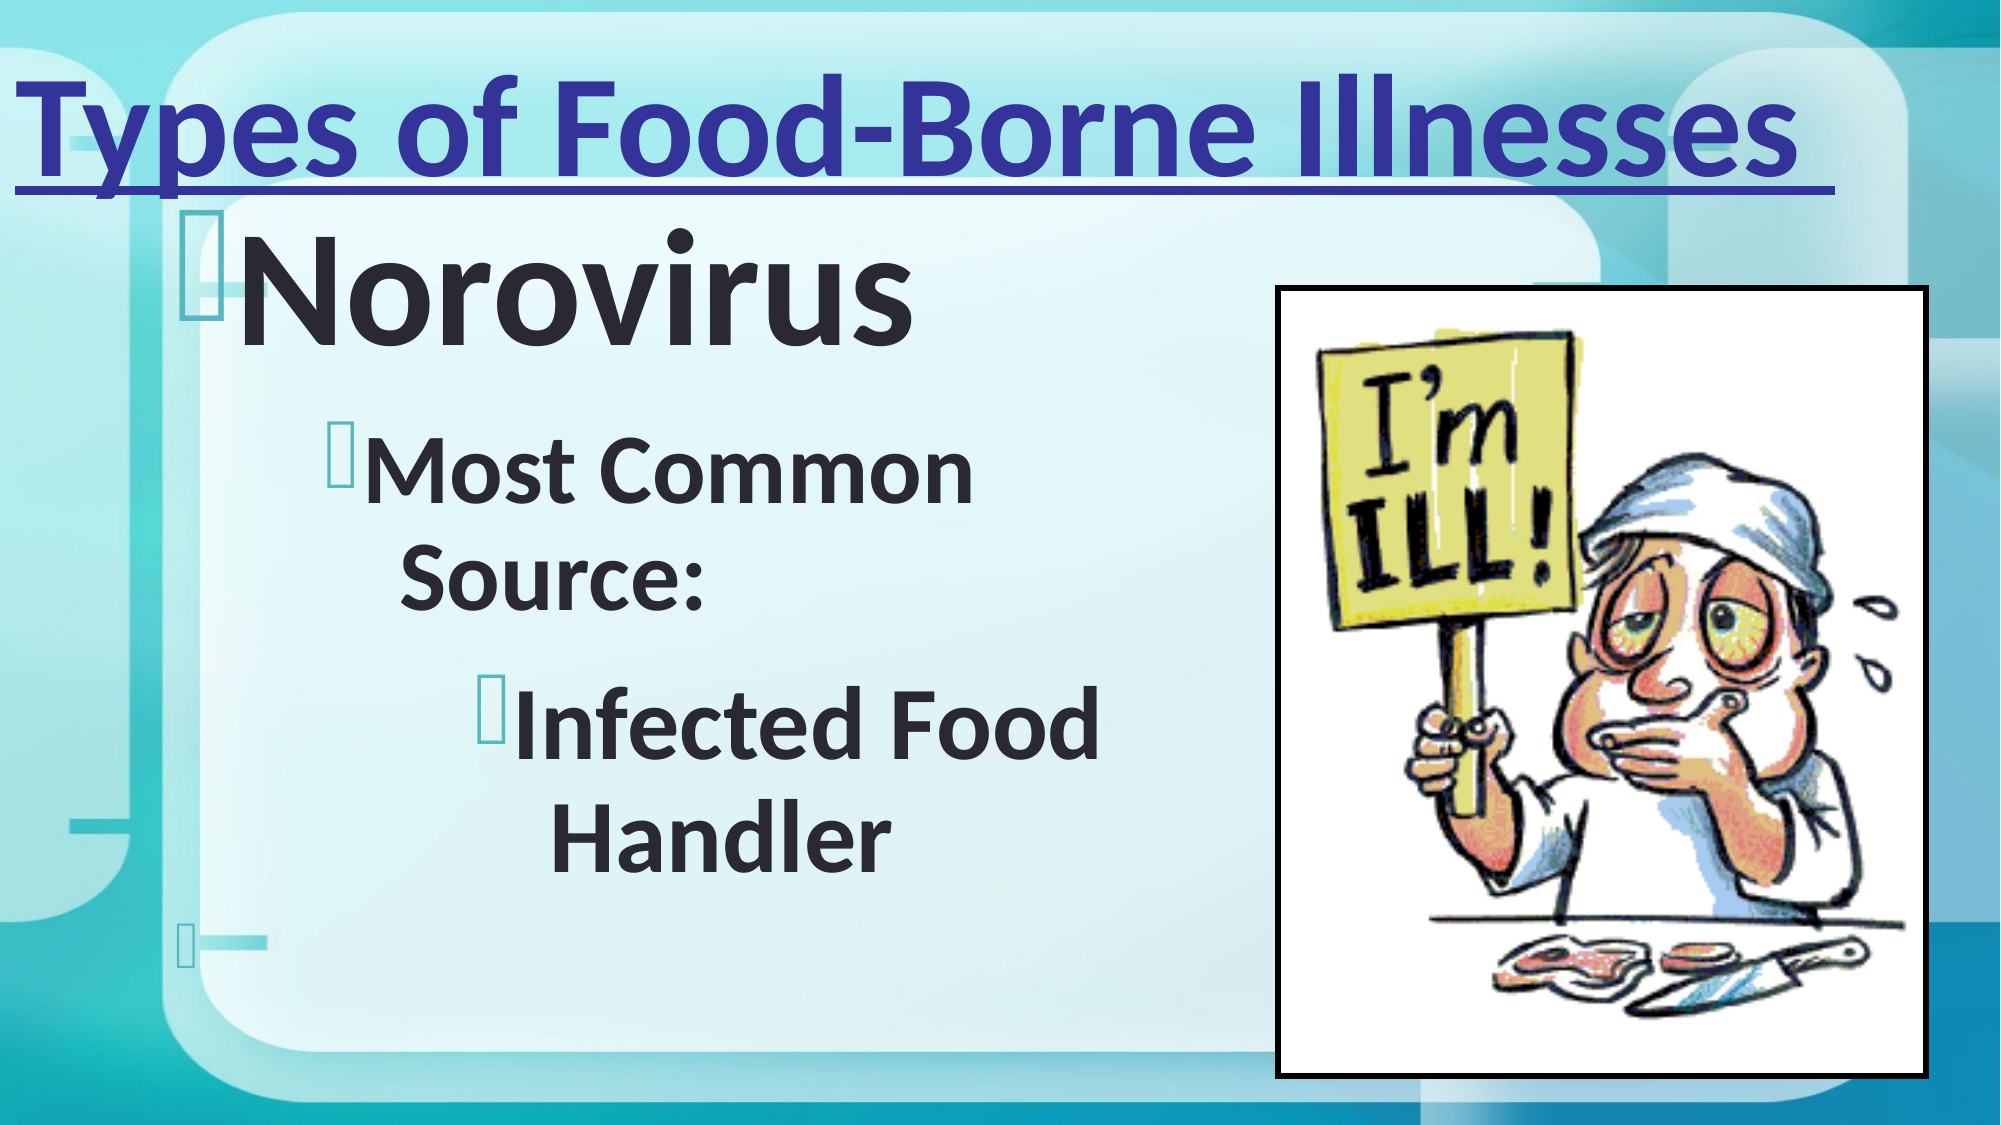

Types of Food-Borne Illnesses
# Norovirus
Most Common Source:
Infected Food Handler